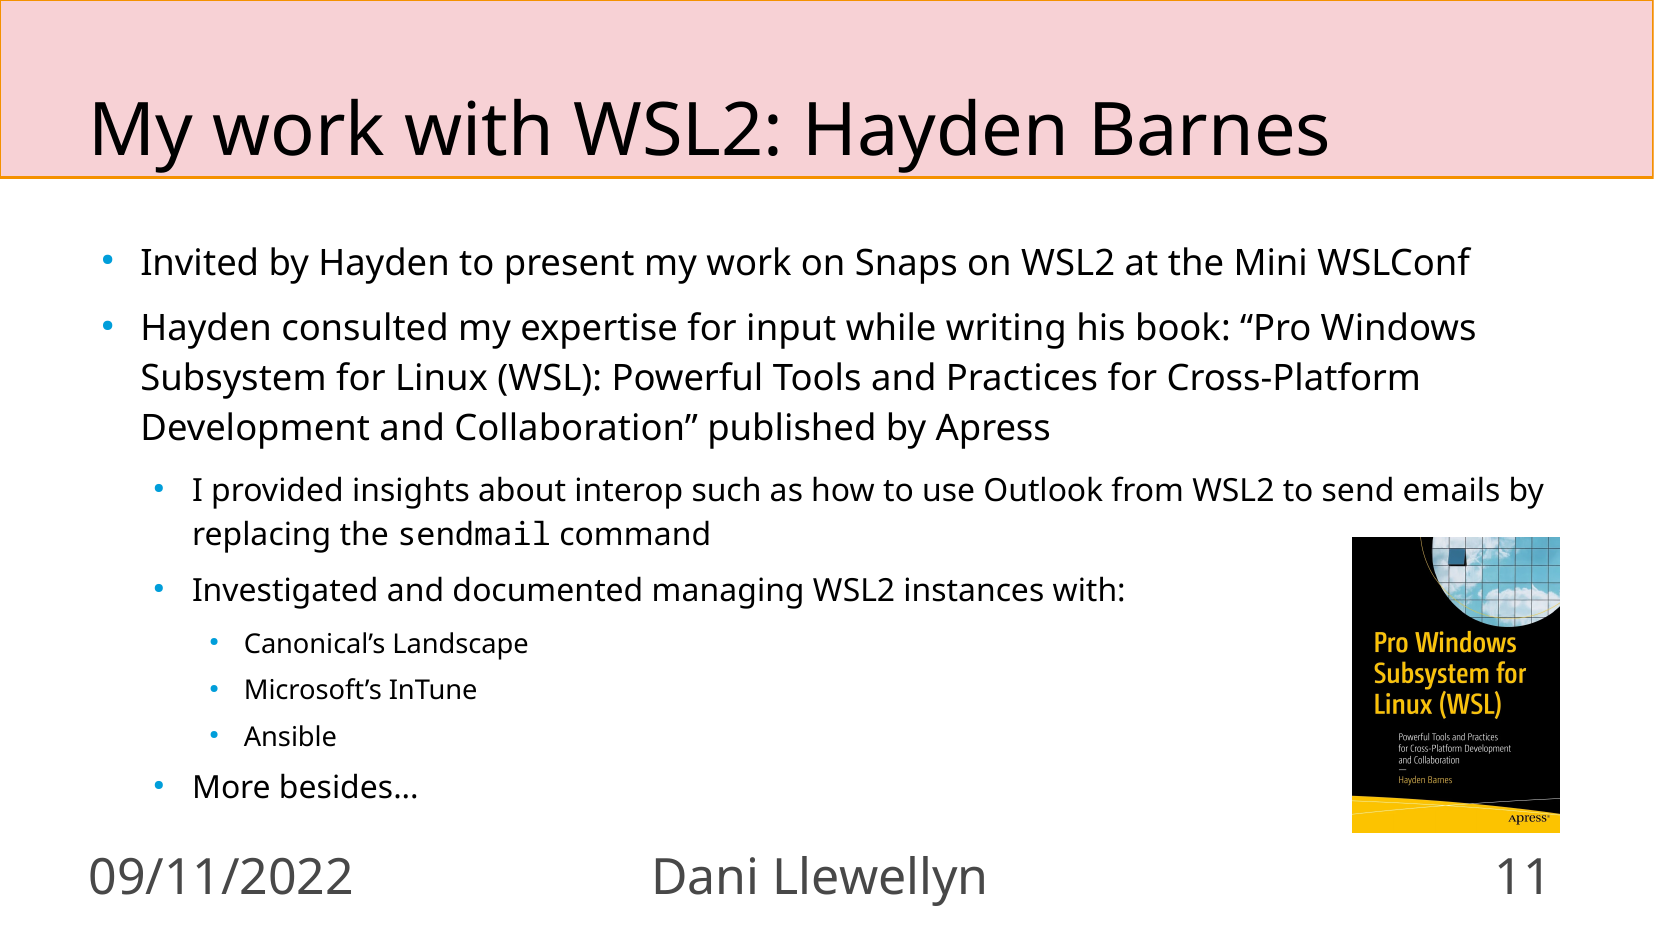

# My work with WSL2: Hayden Barnes
Invited by Hayden to present my work on Snaps on WSL2 at the Mini WSLConf
Hayden consulted my expertise for input while writing his book: “Pro Windows Subsystem for Linux (WSL): Powerful Tools and Practices for Cross-Platform Development and Collaboration” published by Apress
I provided insights about interop such as how to use Outlook from WSL2 to send emails by replacing the sendmail command
Investigated and documented managing WSL2 instances with:
Canonical’s Landscape
Microsoft’s InTune
Ansible
More besides...
09/11/2022
Dani Llewellyn
11